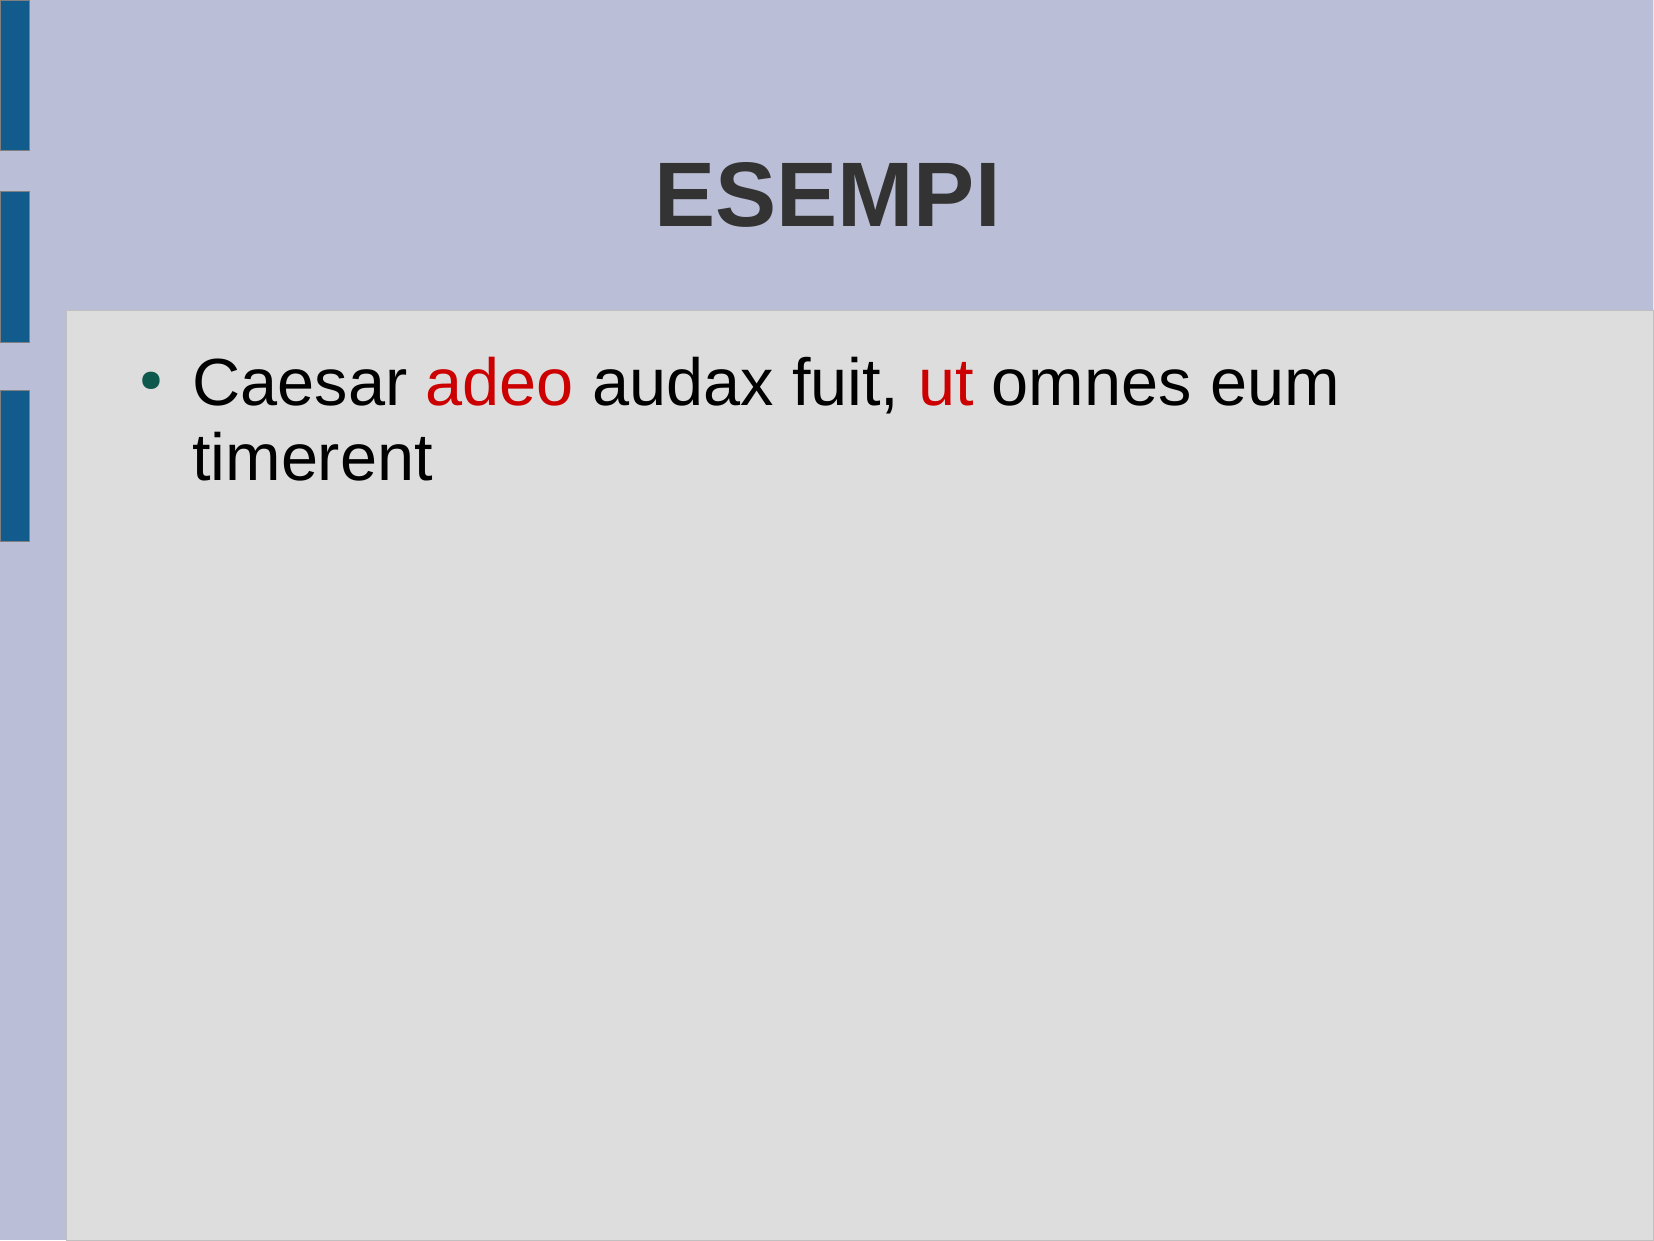

# ESEMPI
Caesar adeo audax fuit, ut omnes eum timerent